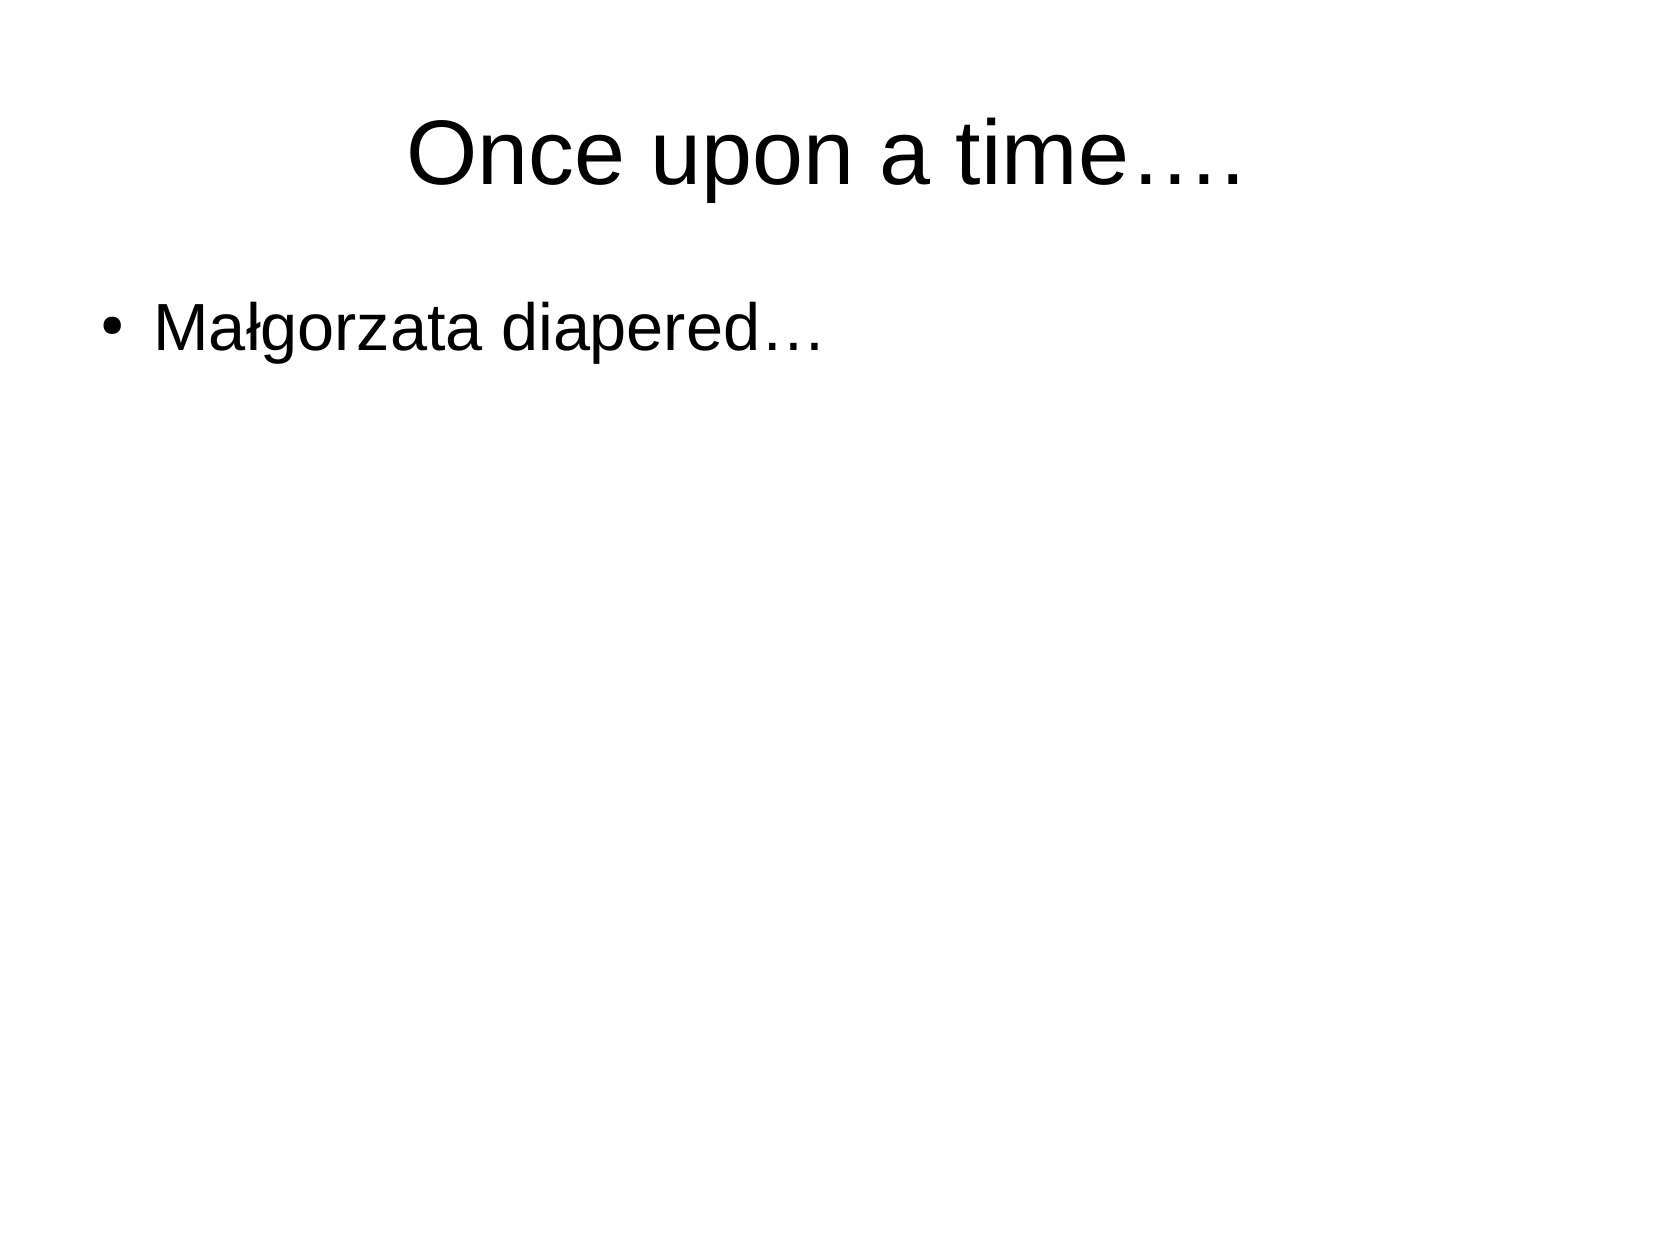

# Once upon a time….
Małgorzata diapered…